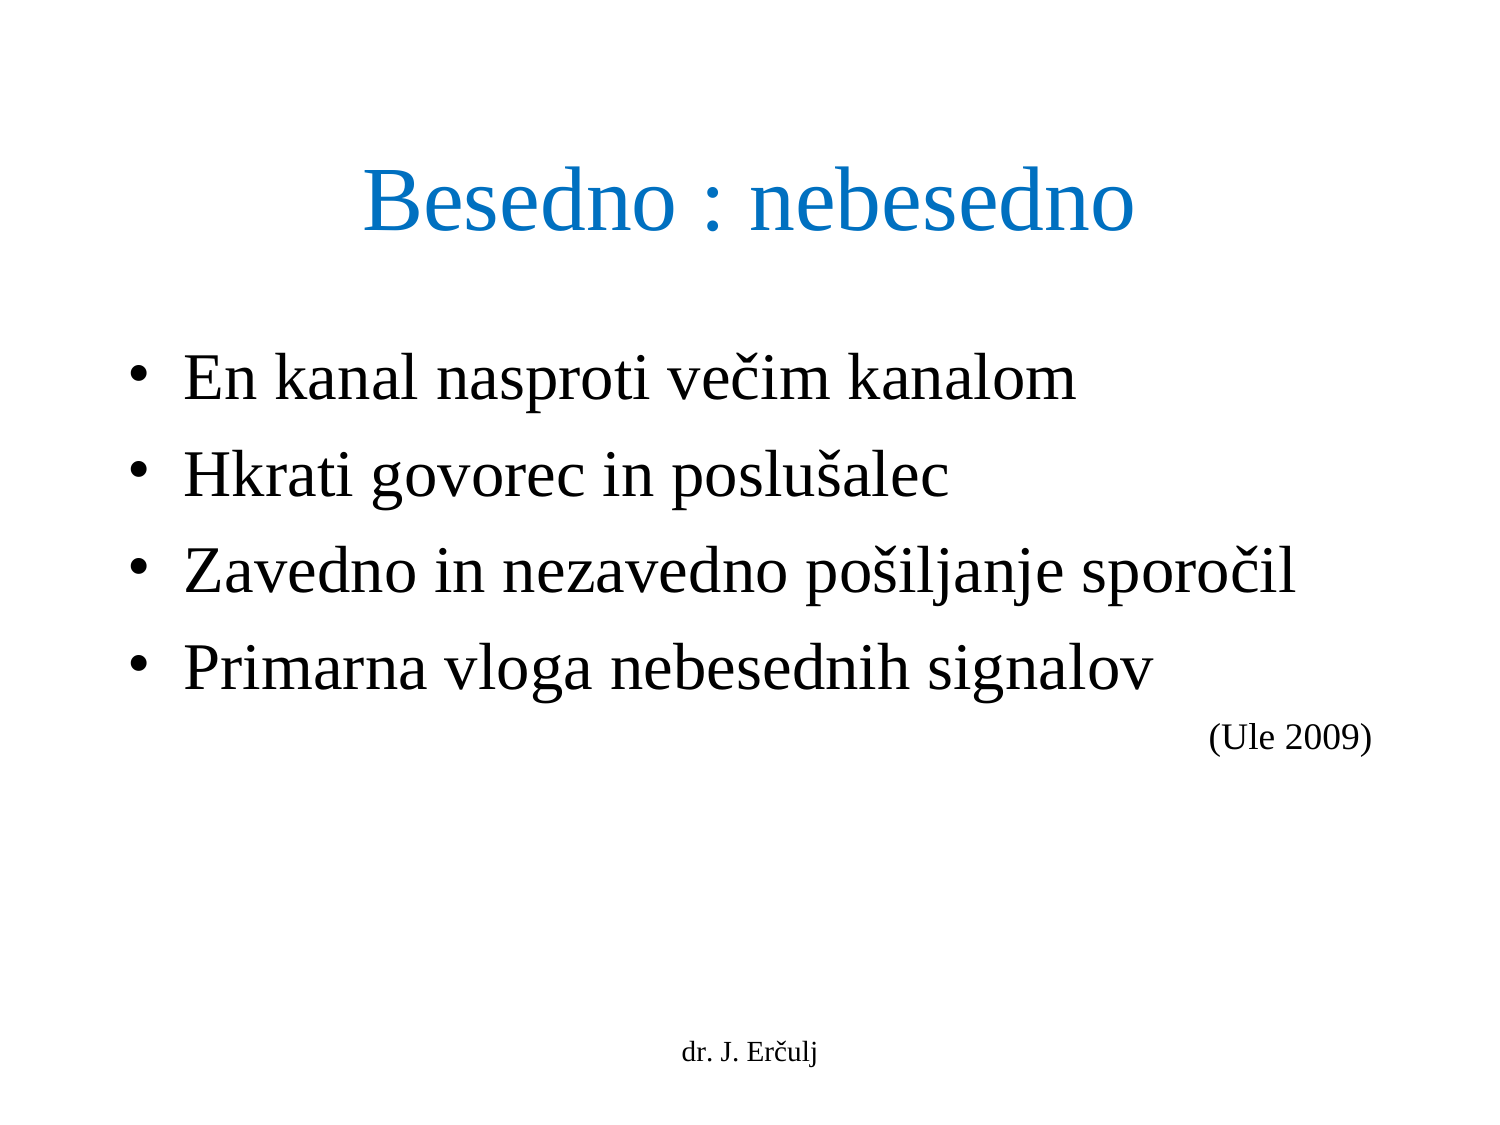

# Besedno : nebesedno
En kanal nasproti večim kanalom
Hkrati govorec in poslušalec
Zavedno in nezavedno pošiljanje sporočil
Primarna vloga nebesednih signalov
(Ule 2009)
dr. J. Erčulj